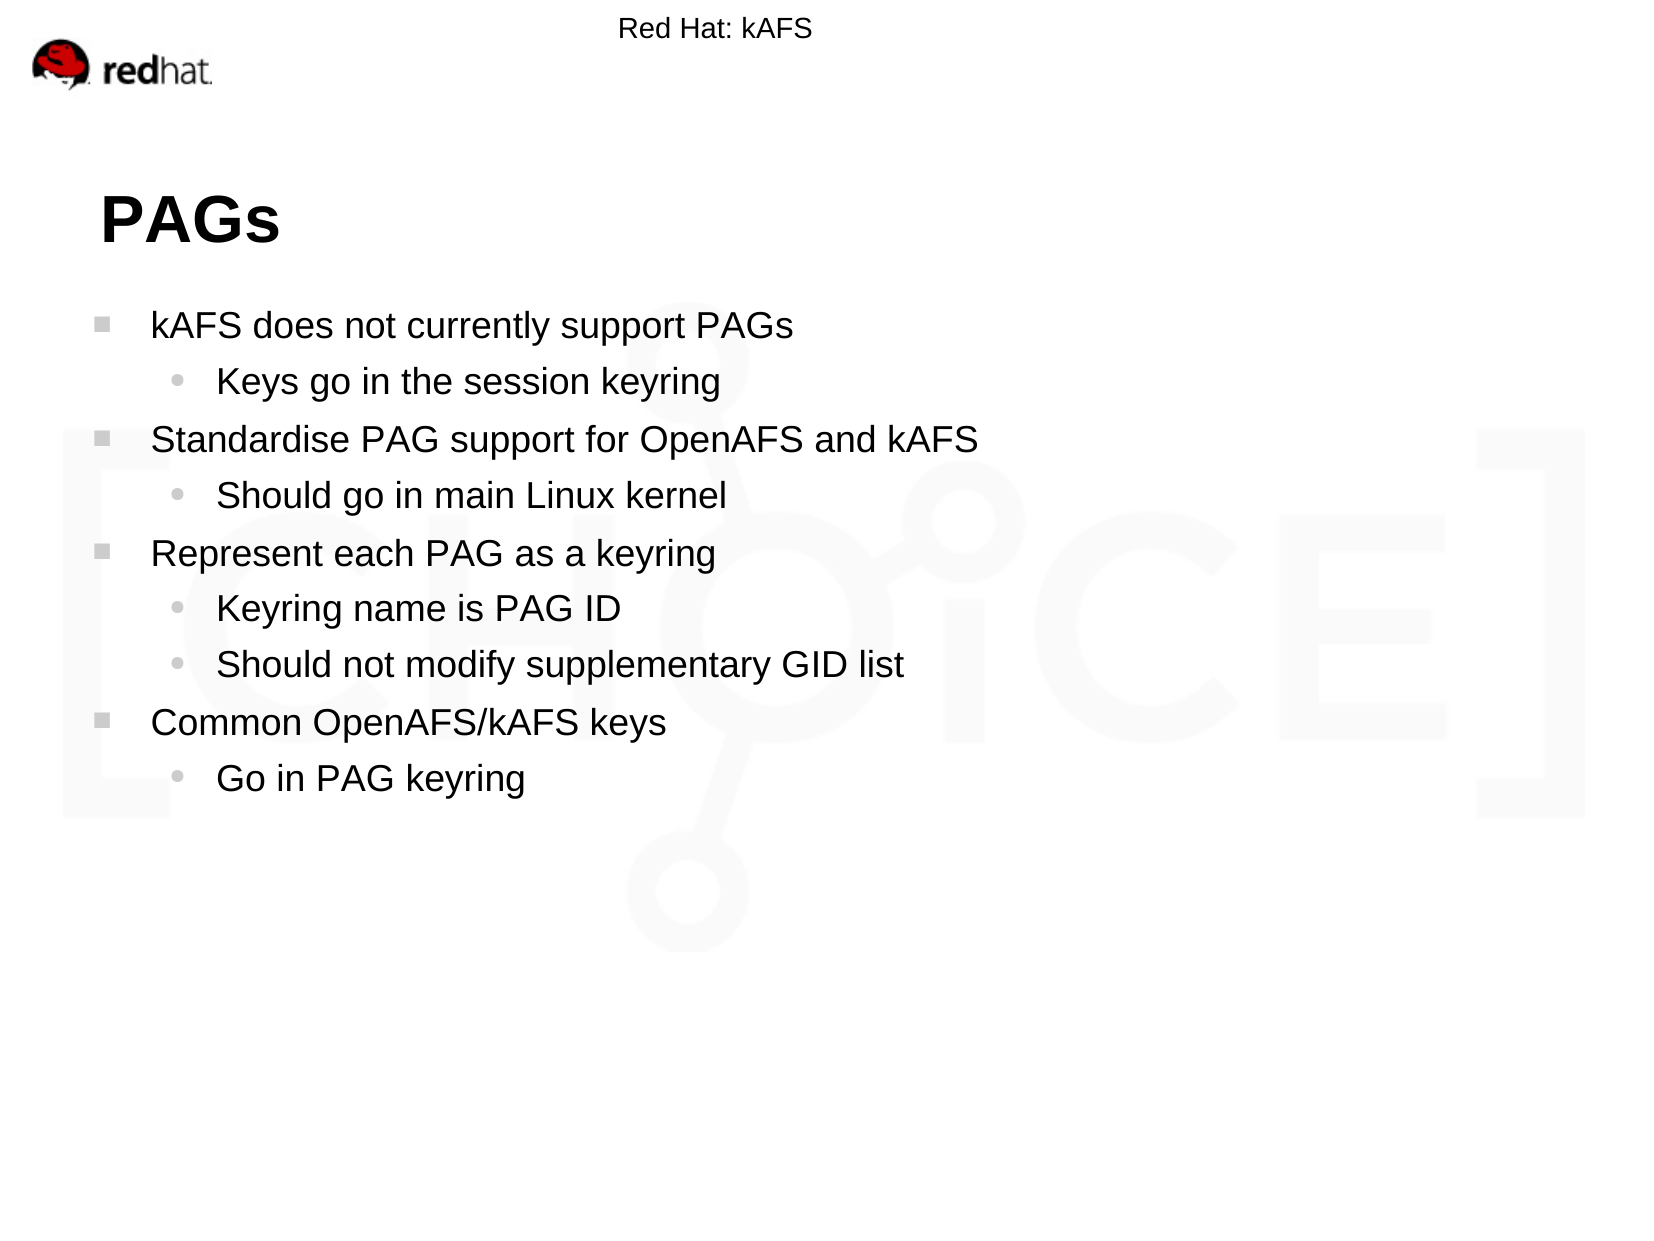

# PAGs
kAFS does not currently support PAGs
Keys go in the session keyring
Standardise PAG support for OpenAFS and kAFS
Should go in main Linux kernel
Represent each PAG as a keyring
Keyring name is PAG ID
Should not modify supplementary GID list
Common OpenAFS/kAFS keys
Go in PAG keyring